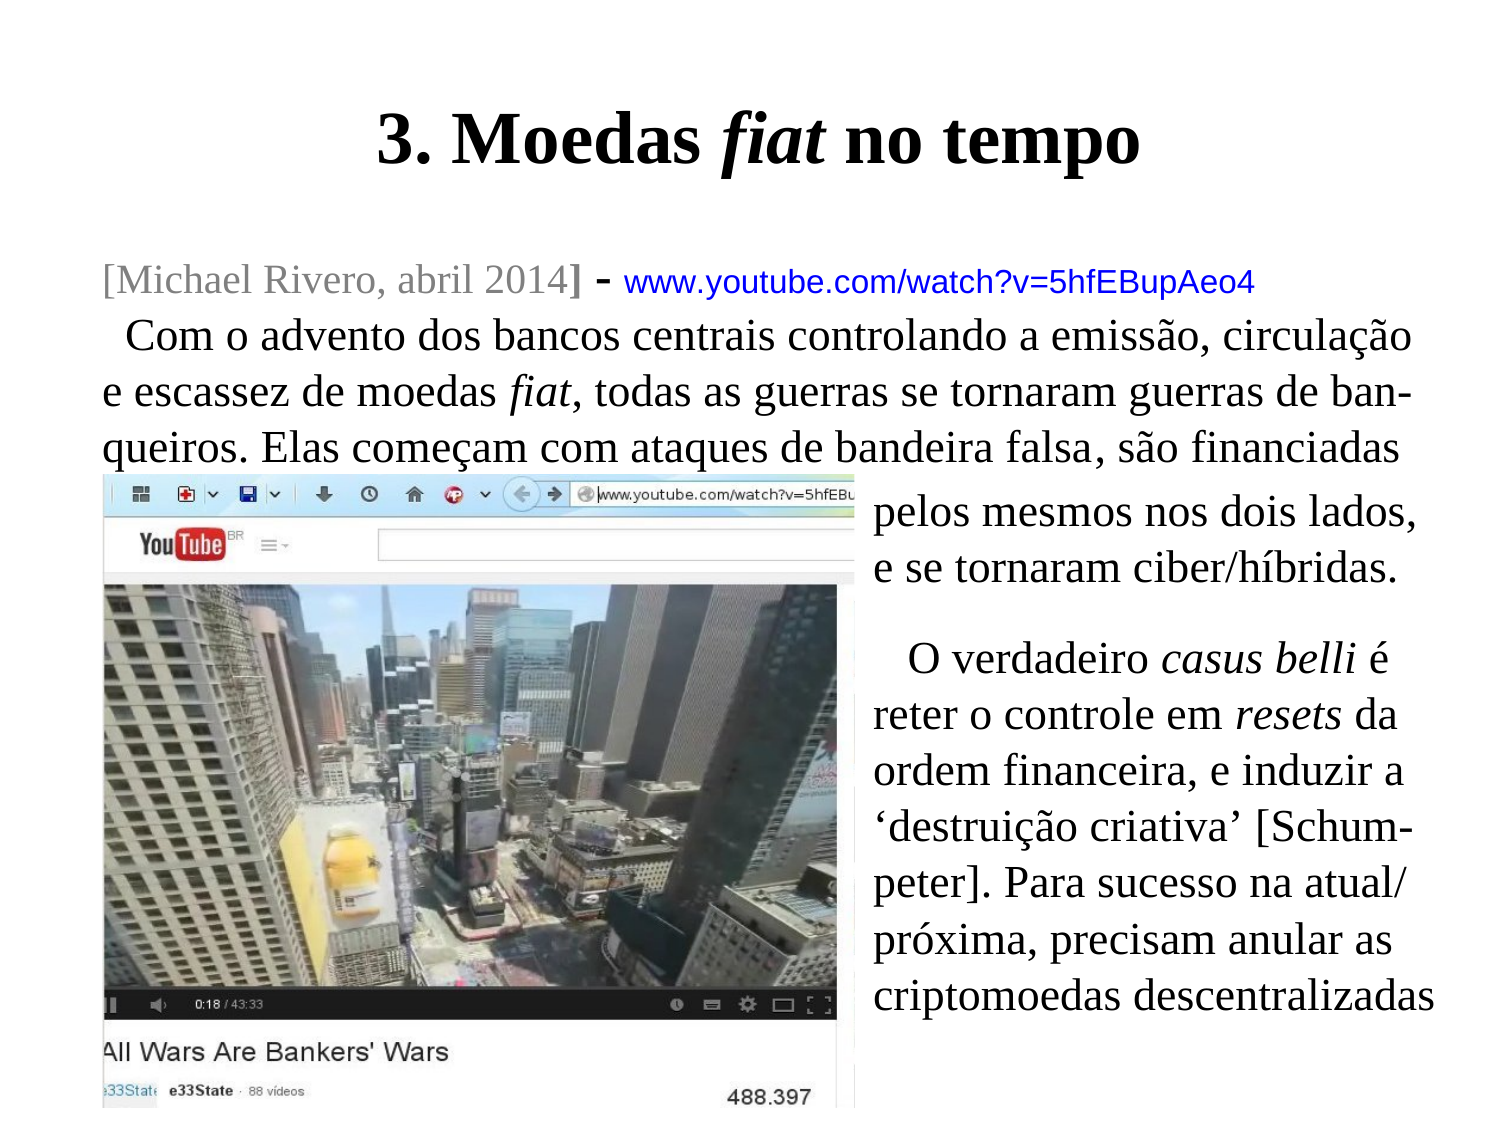

# 3. Moedas fiat no tempo
[Michael Rivero, abril 2014] - www.youtube.com/watch?v=5hfEBupAeo4
 Com o advento dos bancos centrais controlando a emissão, circulação e escassez de moedas fiat, todas as guerras se tornaram guerras de ban-queiros. Elas começam com ataques de bandeira falsa, são financiadas
pelos mesmos nos dois lados, e se tornaram ciber/híbridas.
 O verdadeiro casus belli é reter o controle em resets da ordem financeira, e induzir a ‘destruição criativa’ [Schum-peter]. Para sucesso na atual/ próxima, precisam anular as criptomoedas descentralizadas